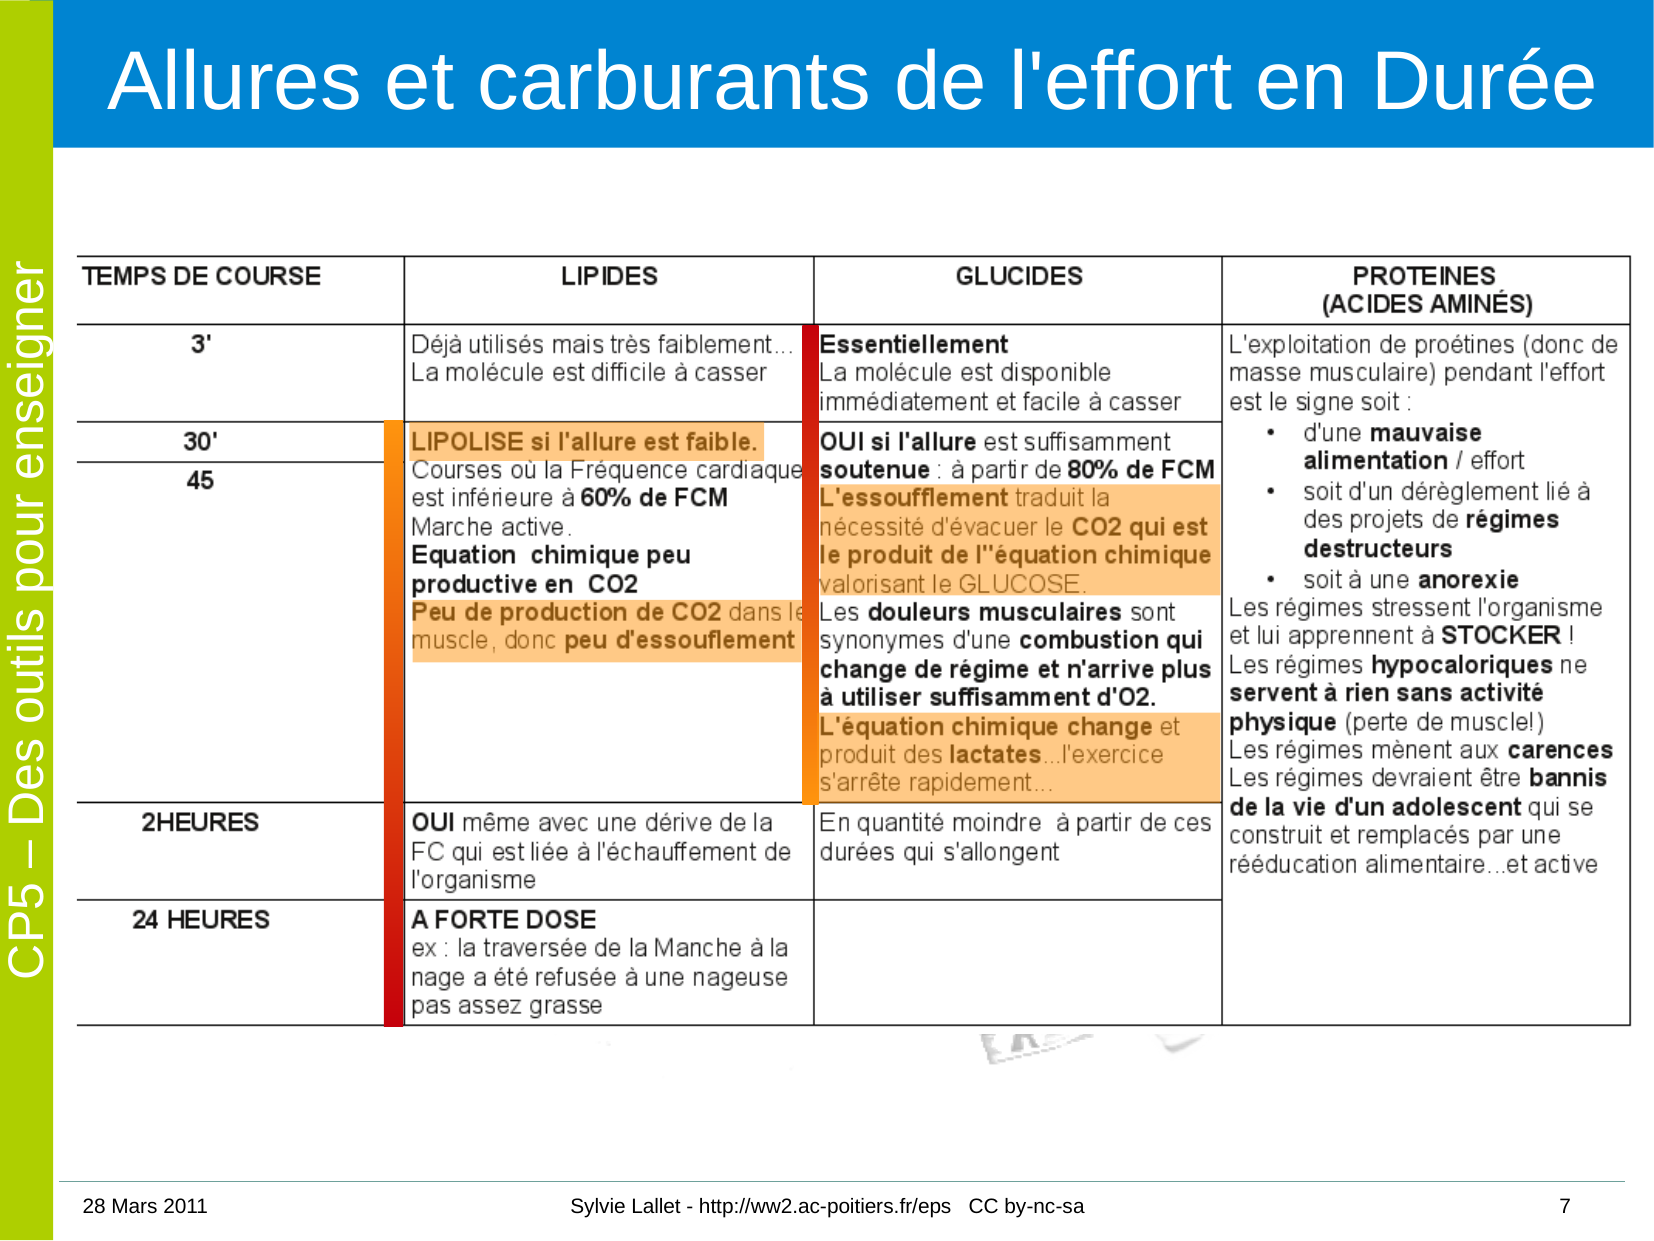

# Allures et carburants de l'effort en Durée
28 Mars 2011
Sylvie Lallet - http://ww2.ac-poitiers.fr/eps CC by-nc-sa
7